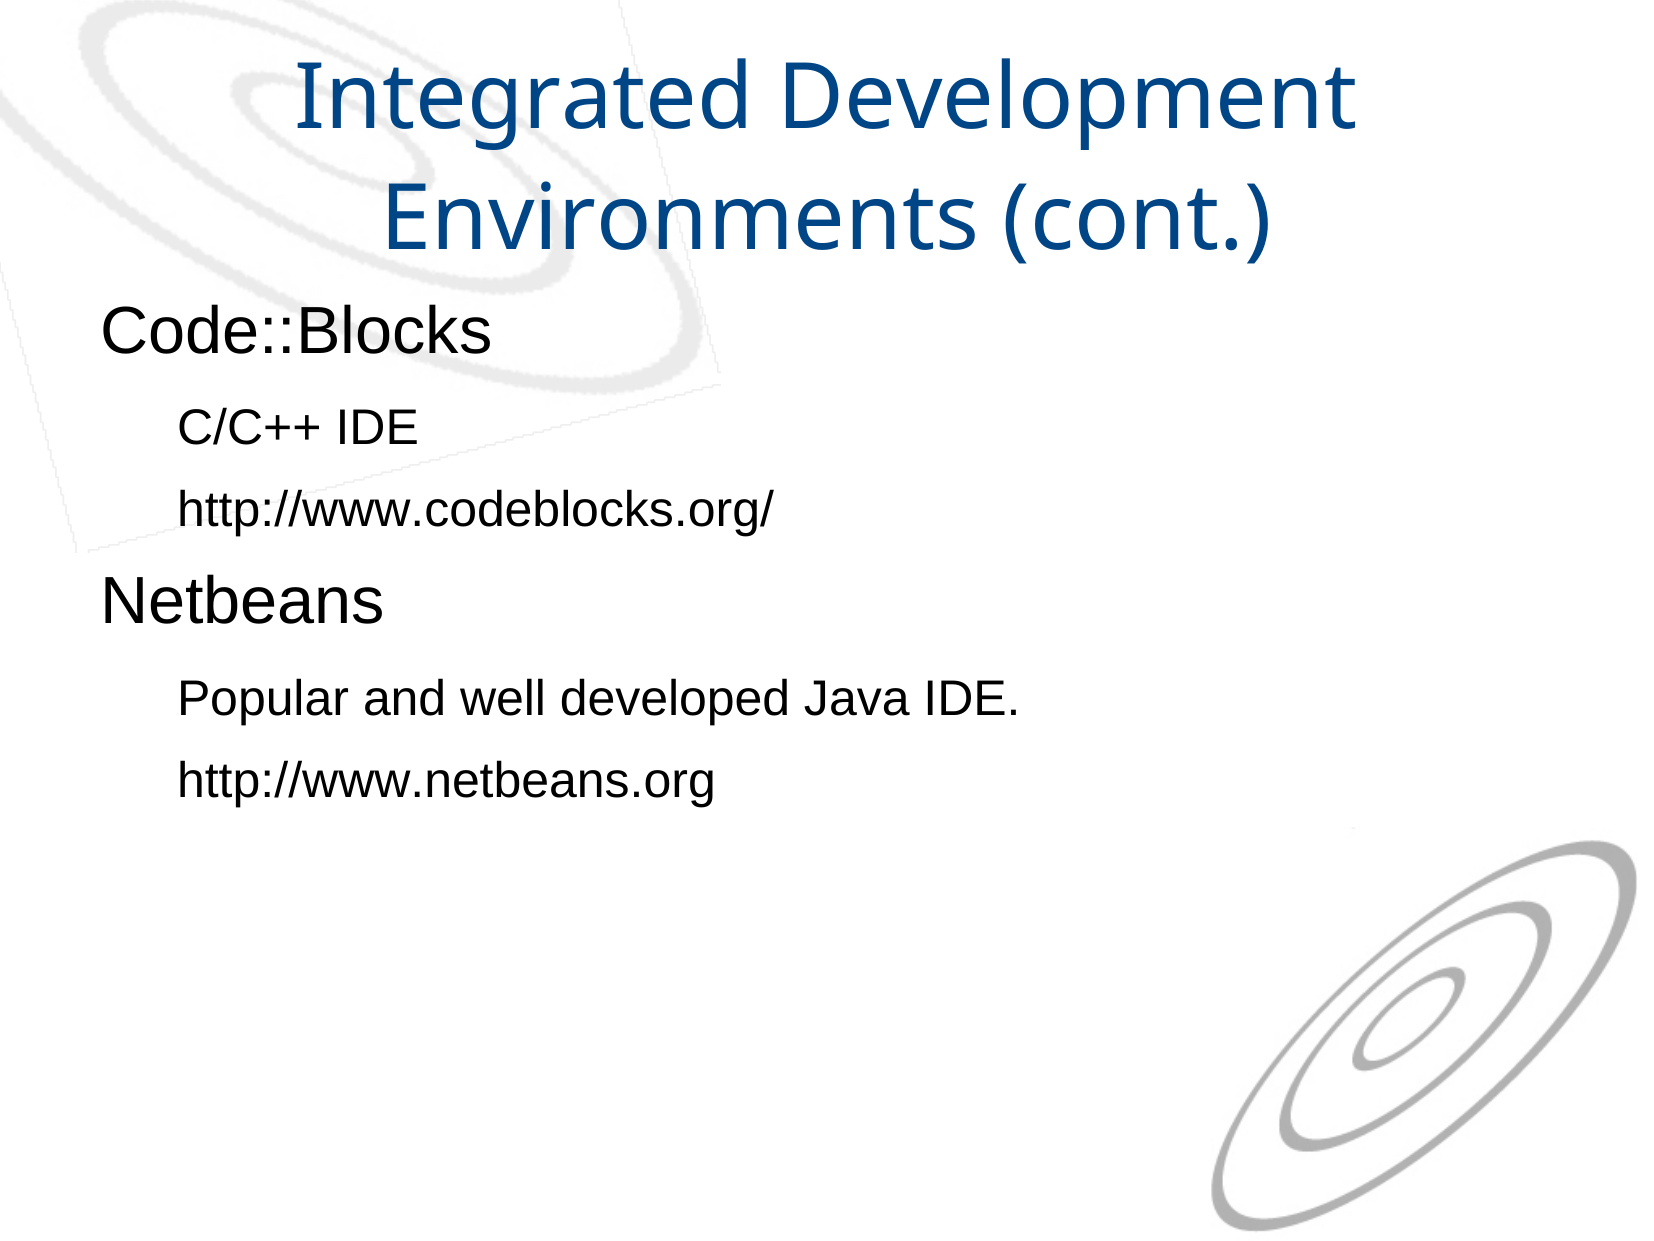

# Integrated Development Environments (cont.)‏
Code::Blocks
C/C++ IDE
http://www.codeblocks.org/
Netbeans
Popular and well developed Java IDE.
http://www.netbeans.org